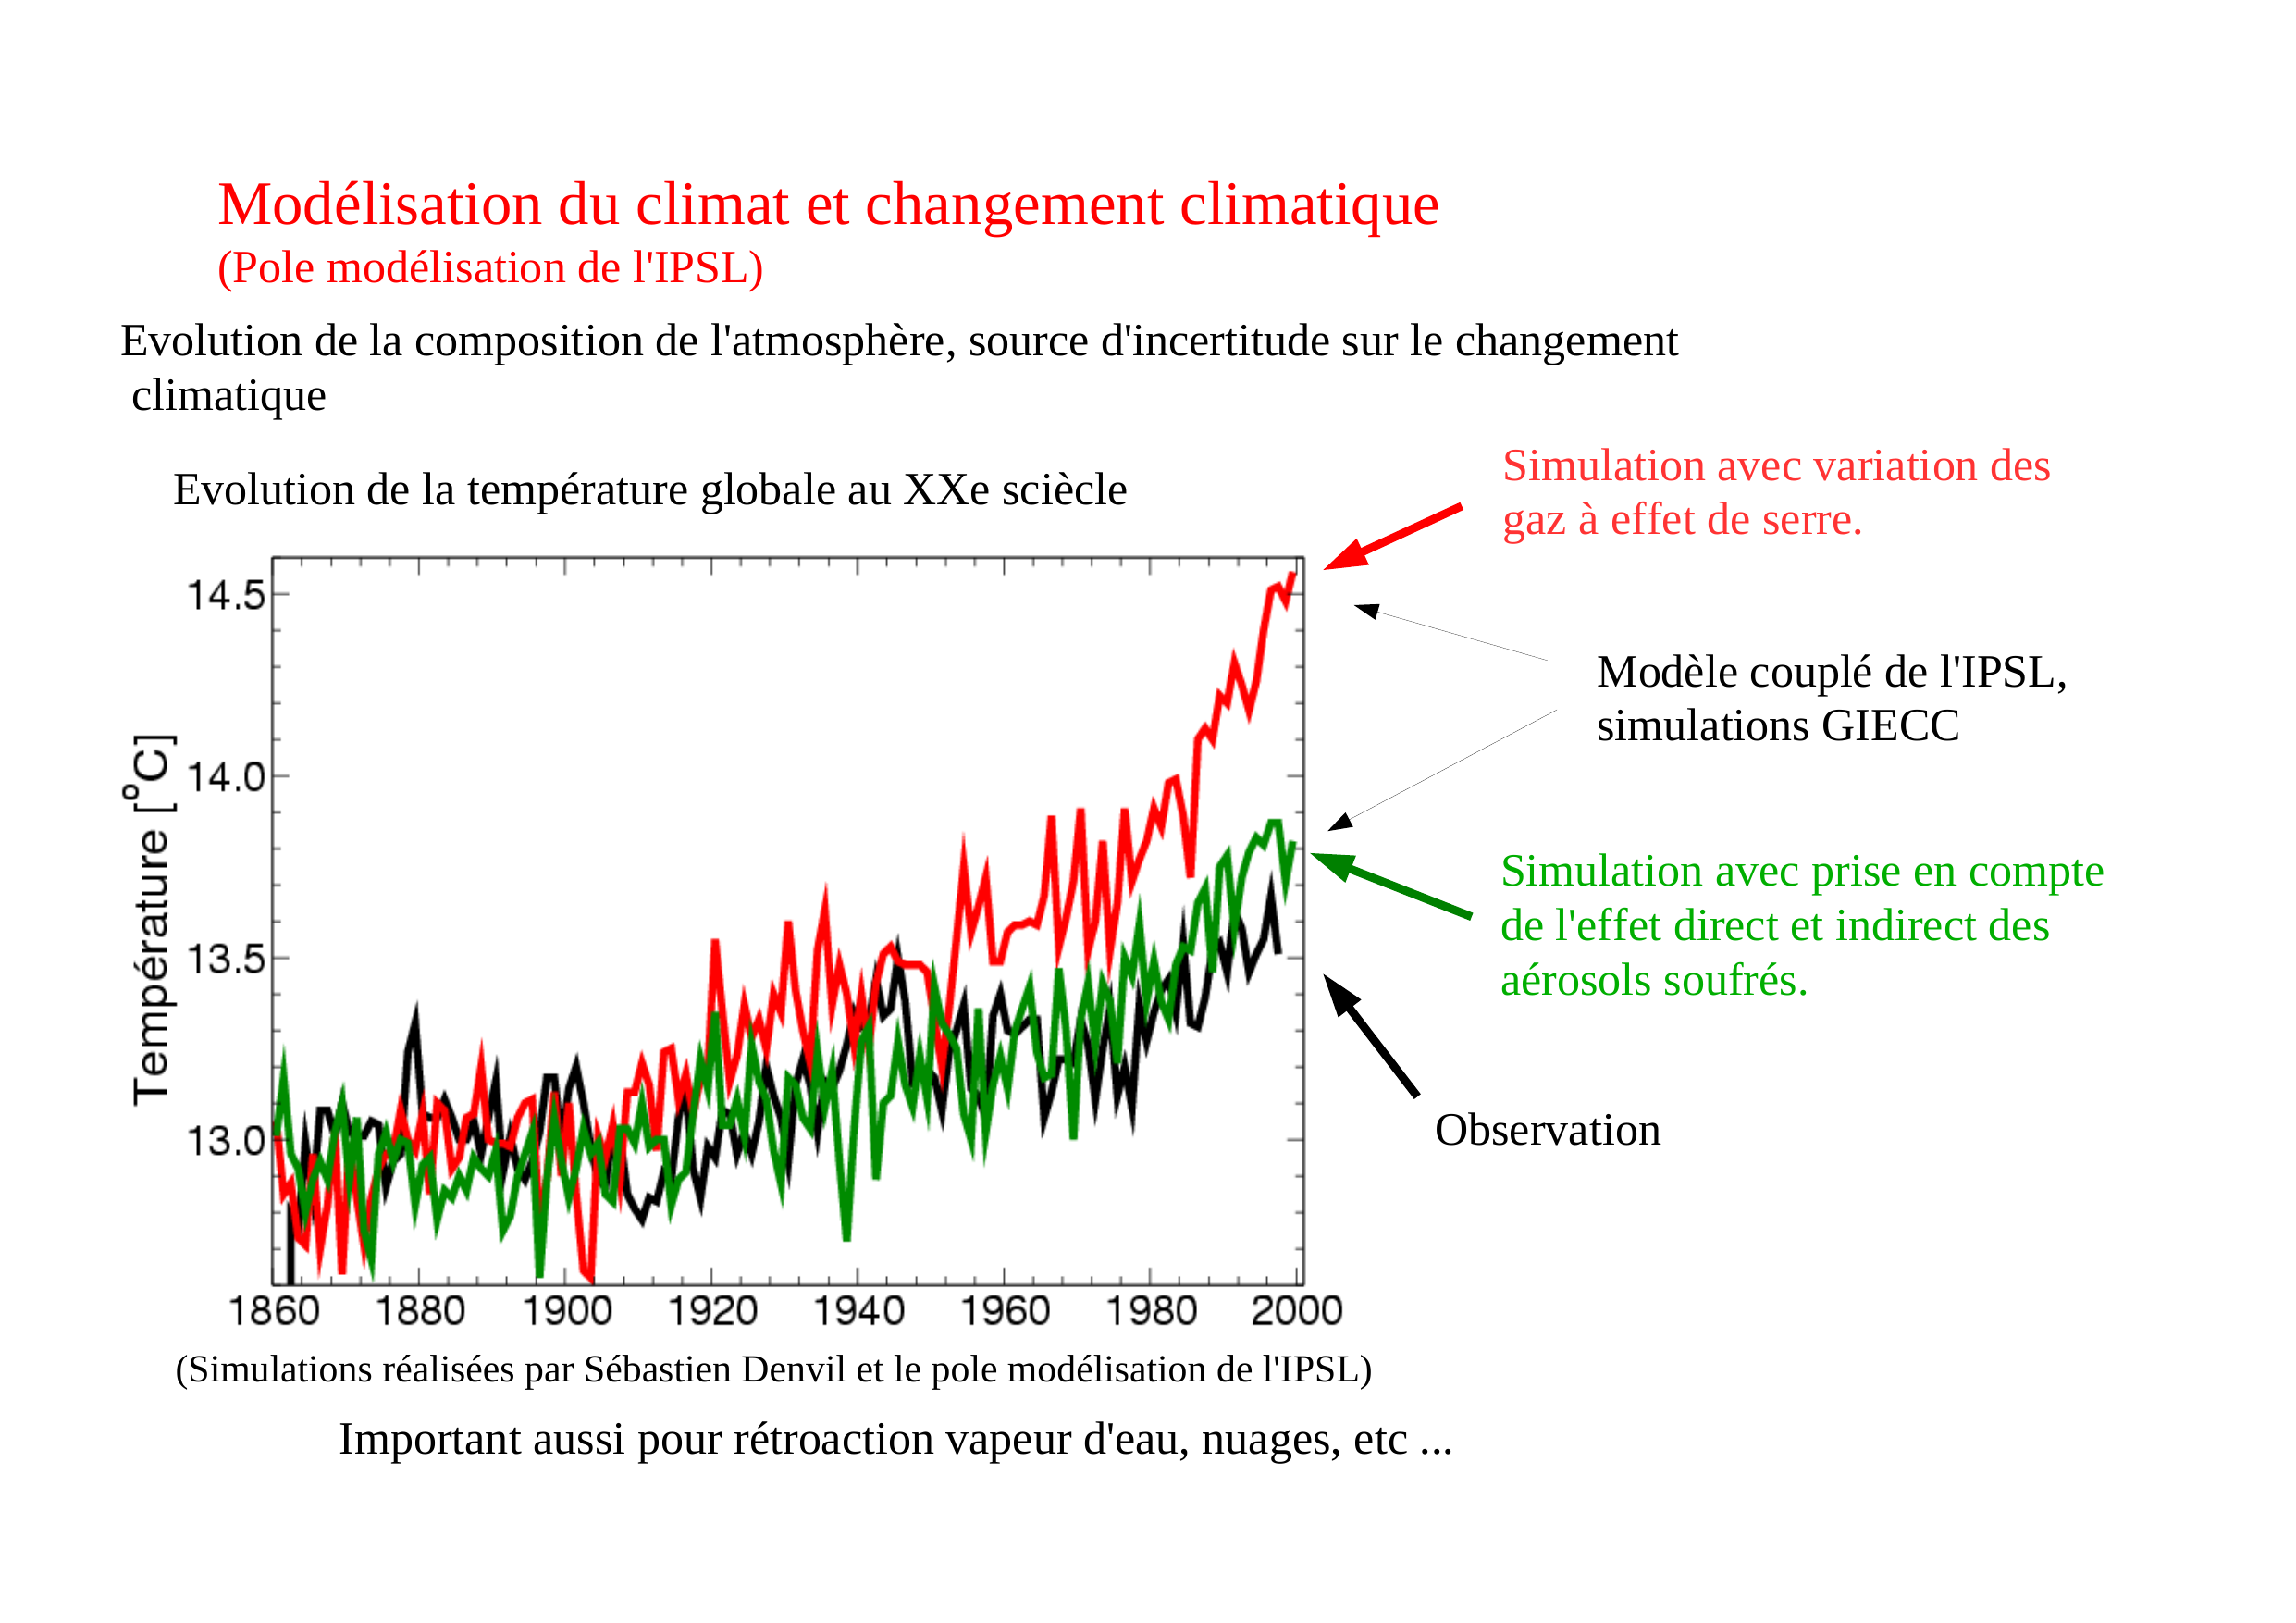

Modélisation du climat et changement climatique
(Pole modélisation de l'IPSL)
Evolution de la composition de l'atmosphère, source d'incertitude sur le changement
 climatique
Simulation avec variation des
gaz à effet de serre.
Evolution de la température globale au XXe sciècle
Modèle couplé de l'IPSL,
simulations GIECC
Simulation avec prise en compte
de l'effet direct et indirect des
aérosols soufrés.
Observation
(Simulations réalisées par Sébastien Denvil et le pole modélisation de l'IPSL)
Important aussi pour rétroaction vapeur d'eau, nuages, etc ...